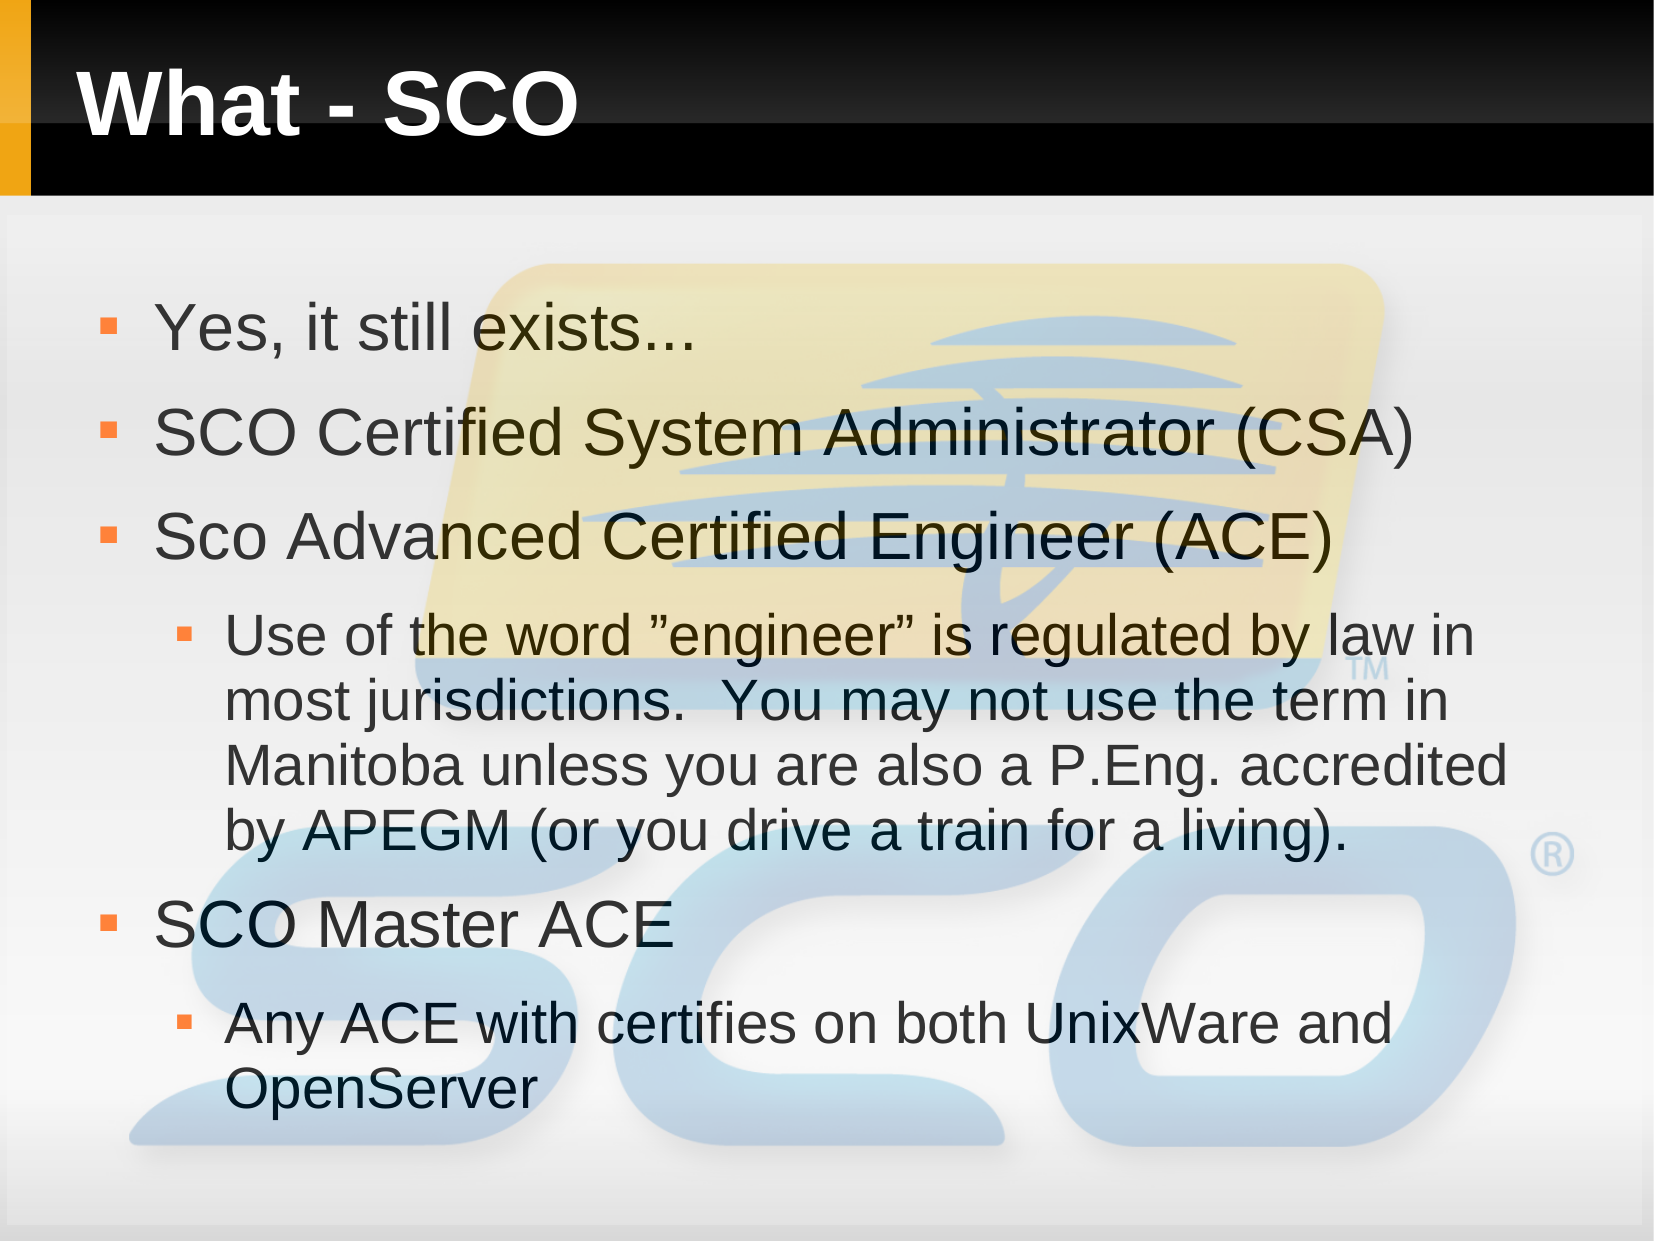

# What - SCO
Yes, it still exists...
SCO Certified System Administrator (CSA)
Sco Advanced Certified Engineer (ACE)
Use of the word ”engineer” is regulated by law in most jurisdictions. You may not use the term in Manitoba unless you are also a P.Eng. accredited by APEGM (or you drive a train for a living).
SCO Master ACE
Any ACE with certifies on both UnixWare and OpenServer